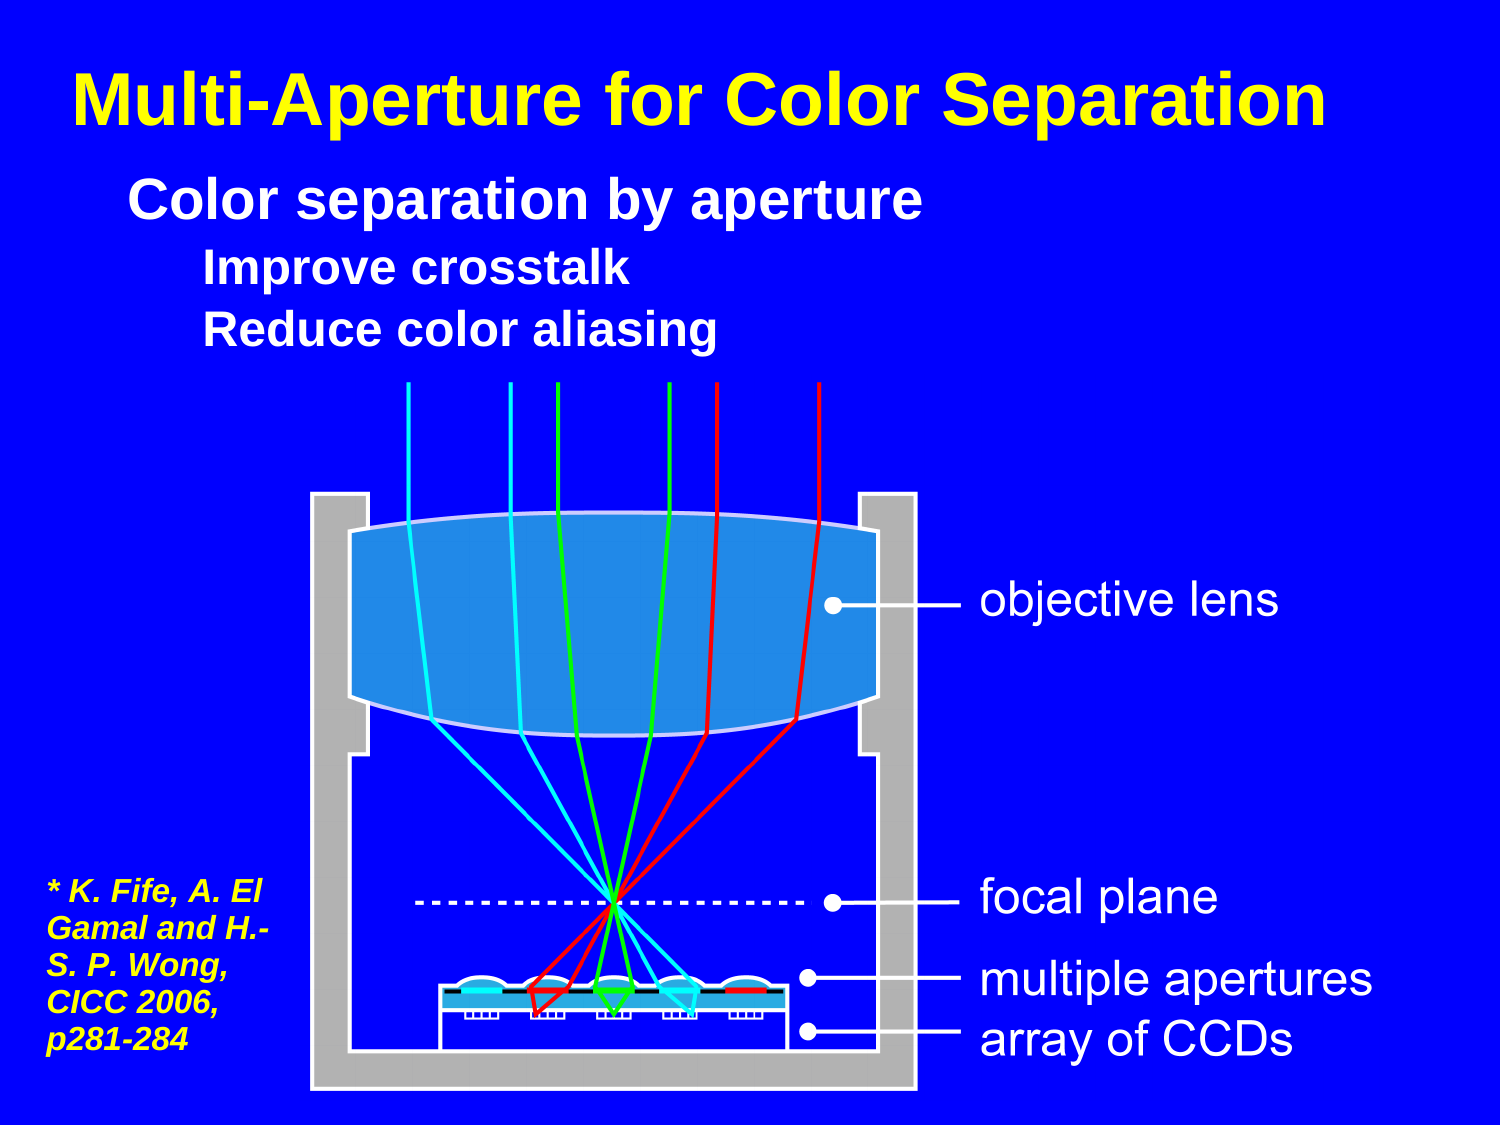

# Multi-Aperture for Color Separation
Color separation by aperture
Improve crosstalk
Reduce color aliasing
* K. Fife, A. El Gamal and H.-S. P. Wong, CICC 2006, p281-284